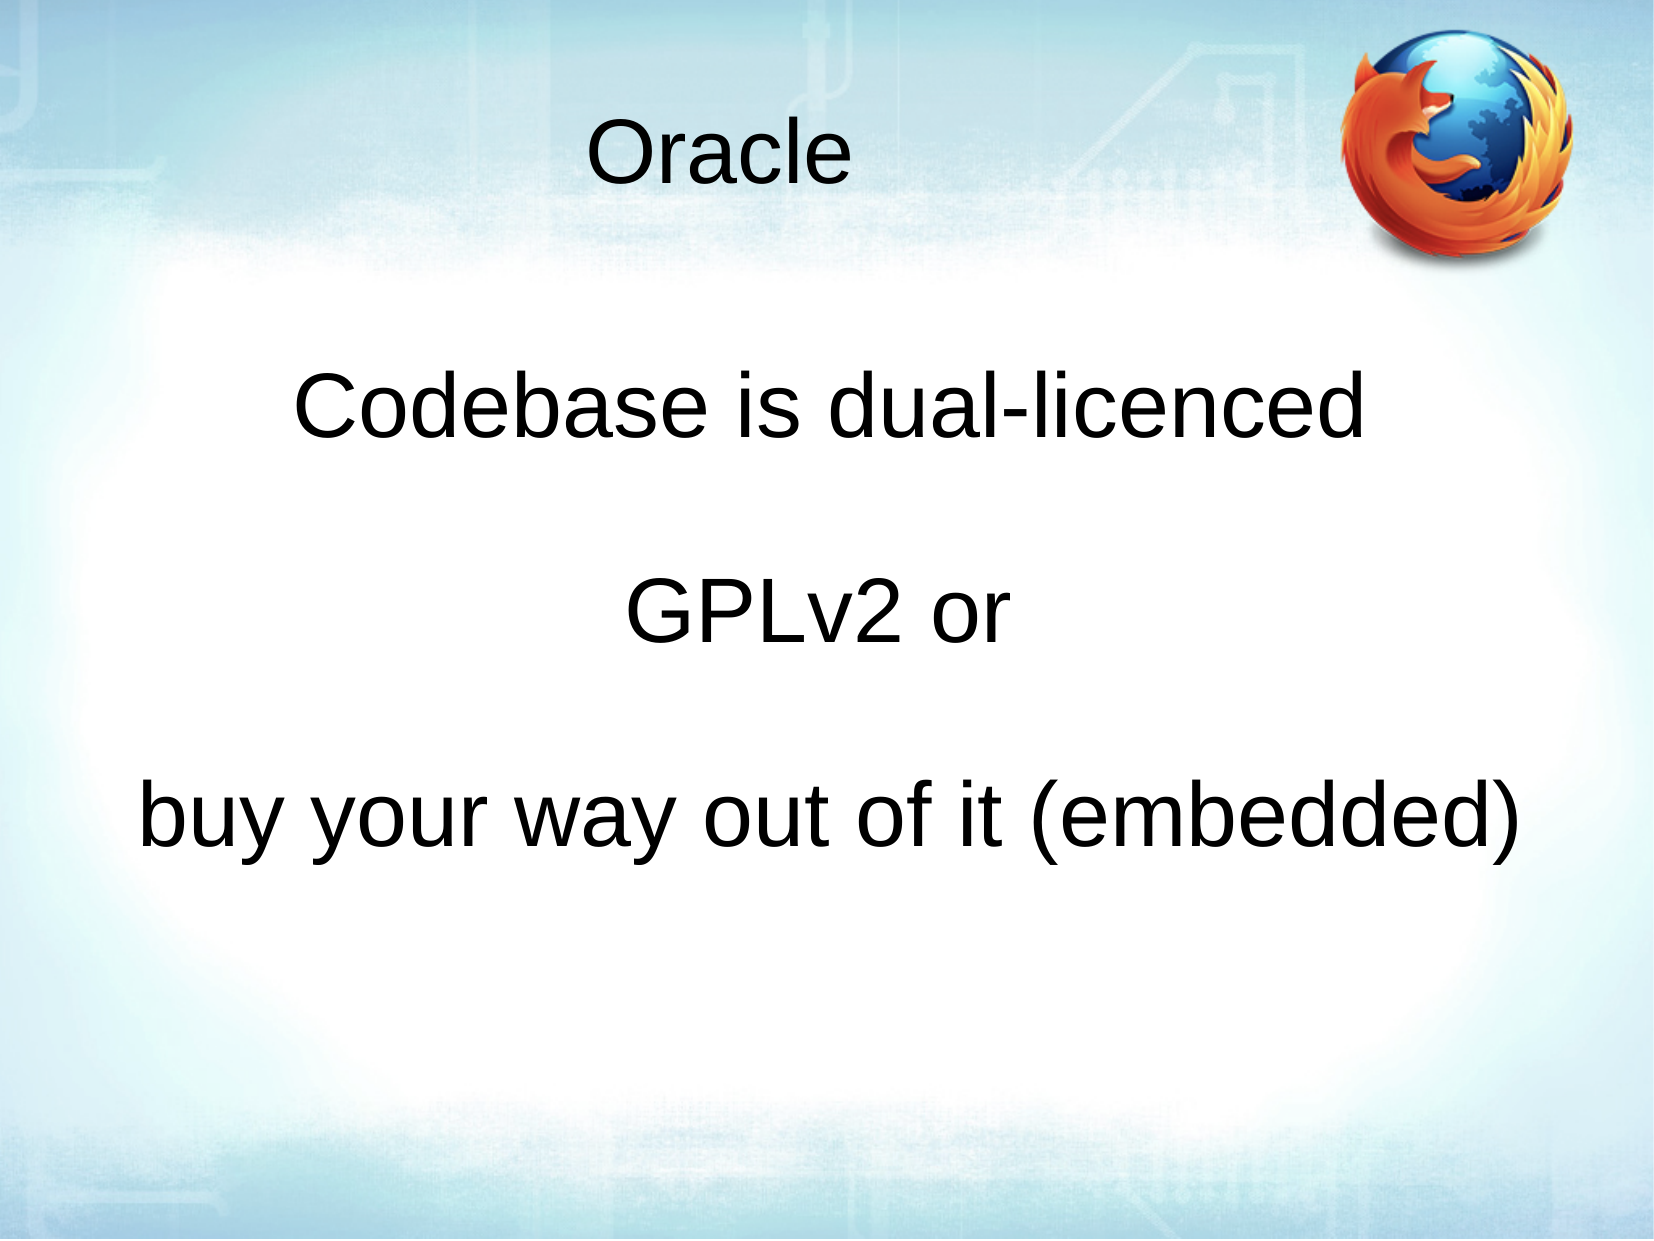

# Oracle
Codebase is dual-licenced
GPLv2 or
buy your way out of it (embedded)